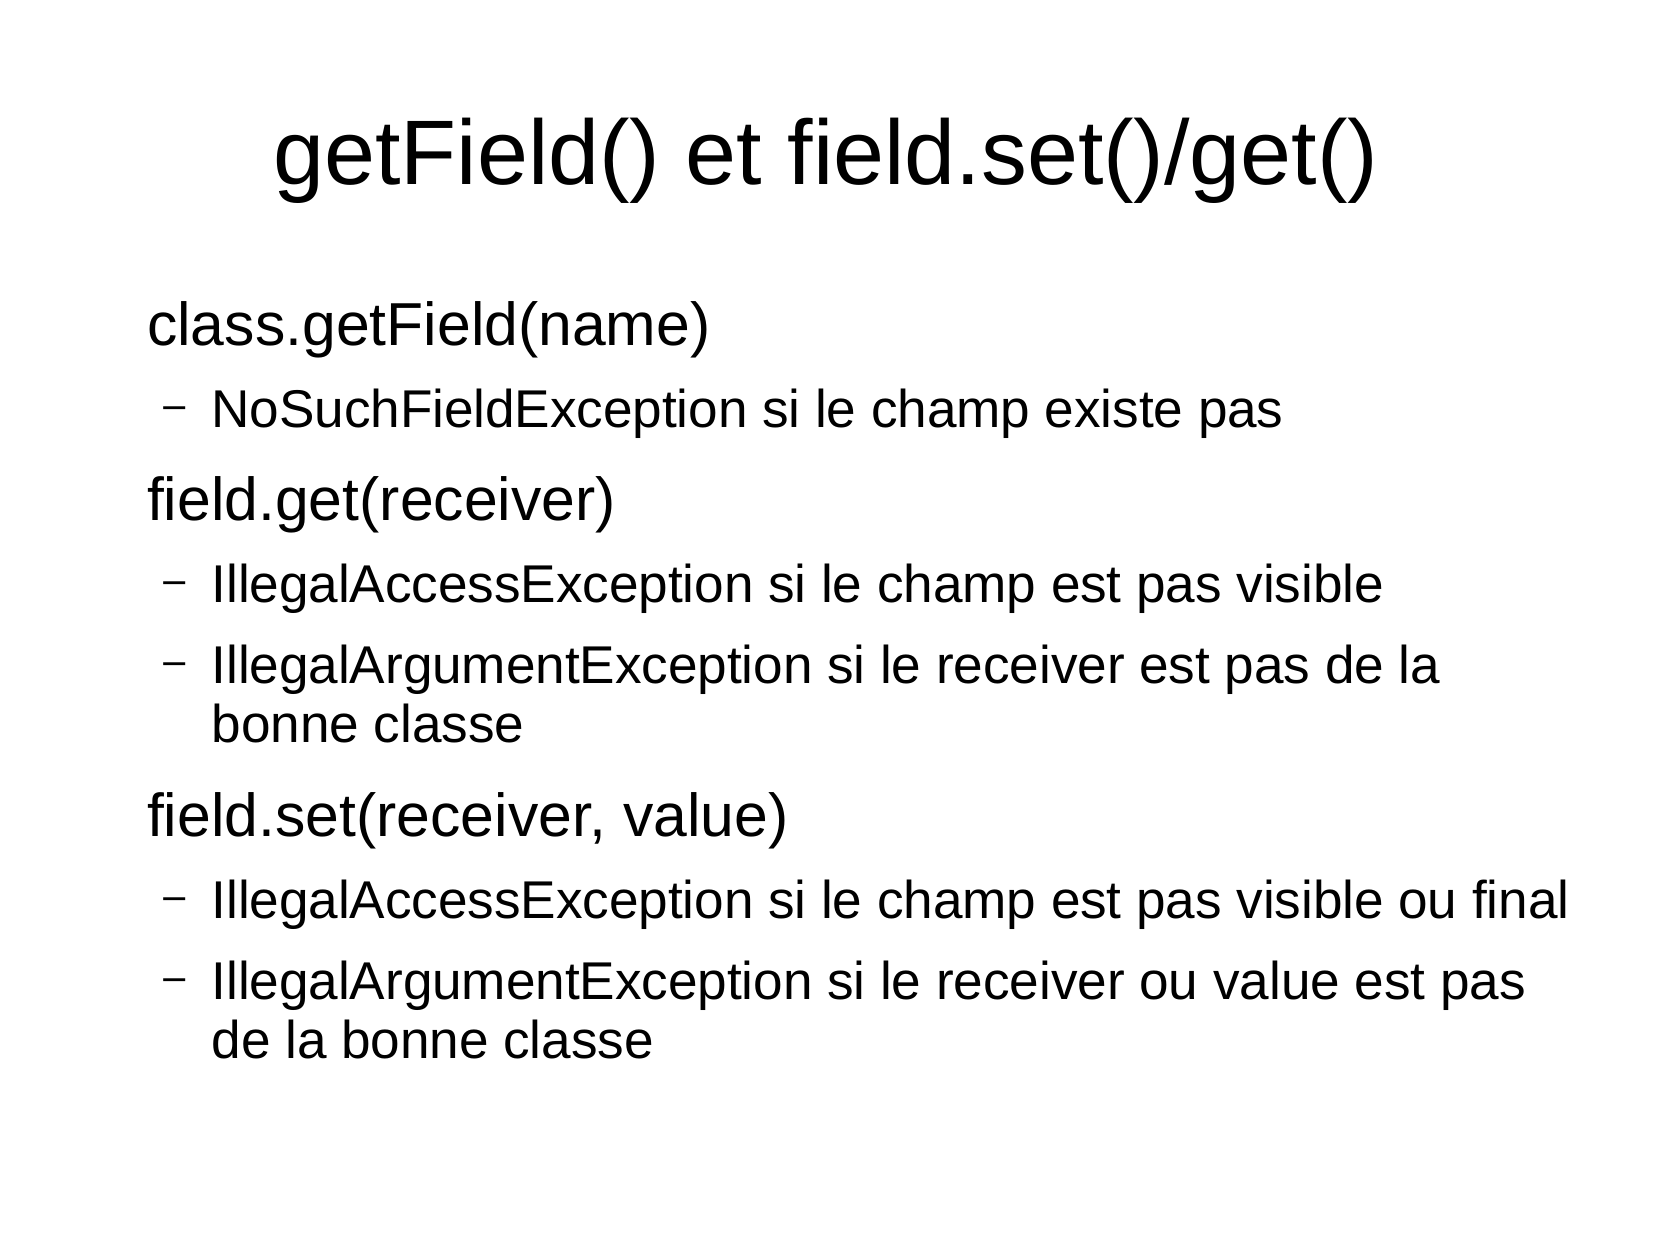

# getField() et field.set()/get()
class.getField(name)
NoSuchFieldException si le champ existe pas
field.get(receiver)
IllegalAccessException si le champ est pas visible
IllegalArgumentException si le receiver est pas de la bonne classe
field.set(receiver, value)
IllegalAccessException si le champ est pas visible ou final
IllegalArgumentException si le receiver ou value est pas de la bonne classe